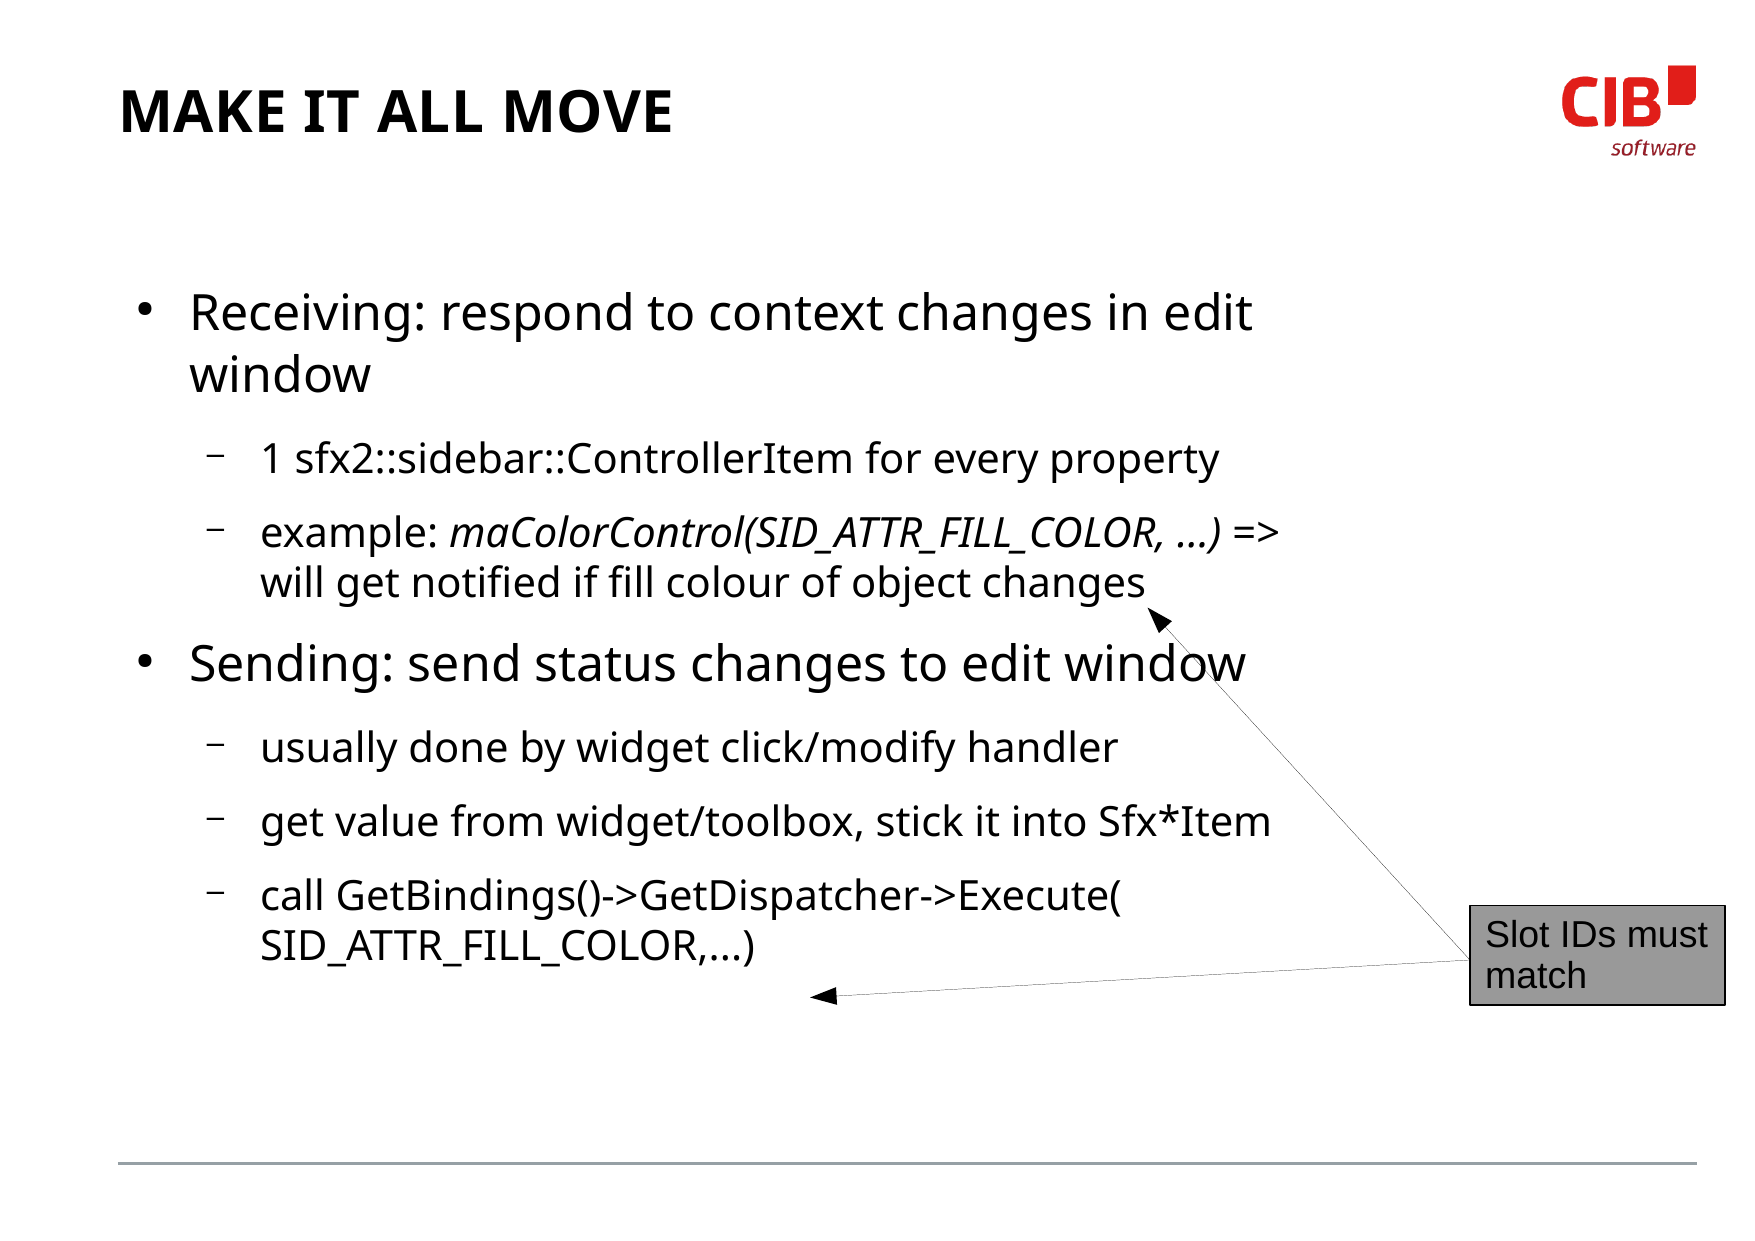

# Make it All movel
Receiving: respond to context changes in edit window
1 sfx2::sidebar::ControllerItem for every property
example: maColorControl(SID_ATTR_FILL_COLOR, ...) => will get notified if fill colour of object changes
Sending: send status changes to edit window
usually done by widget click/modify handler
get value from widget/toolbox, stick it into Sfx*Item
call GetBindings()->GetDispatcher->Execute(
SID_ATTR_FILL_COLOR,...)
Slot IDs must match